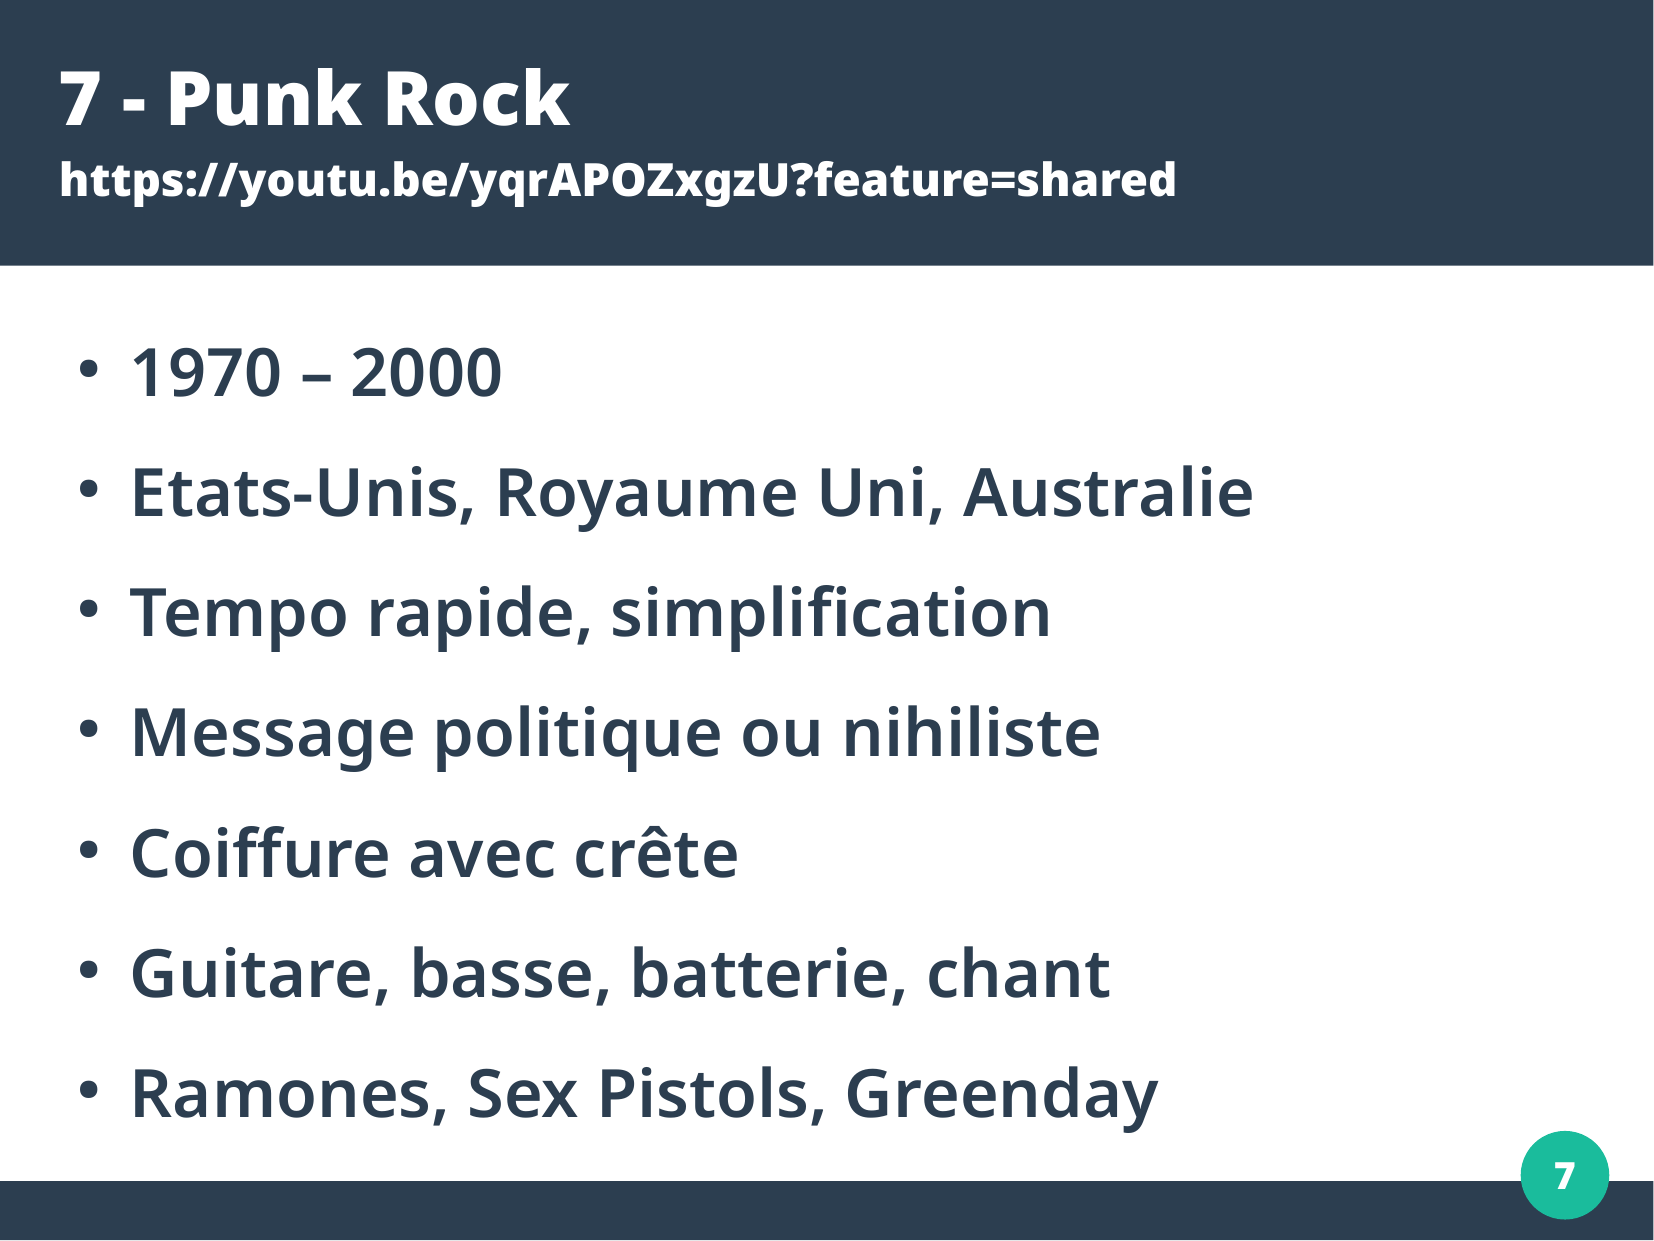

# 7 - Punk Rock https://youtu.be/yqrAPOZxgzU?feature=shared
1970 – 2000
Etats-Unis, Royaume Uni, Australie
Tempo rapide, simplification
Message politique ou nihiliste
Coiffure avec crête
Guitare, basse, batterie, chant
Ramones, Sex Pistols, Greenday
7